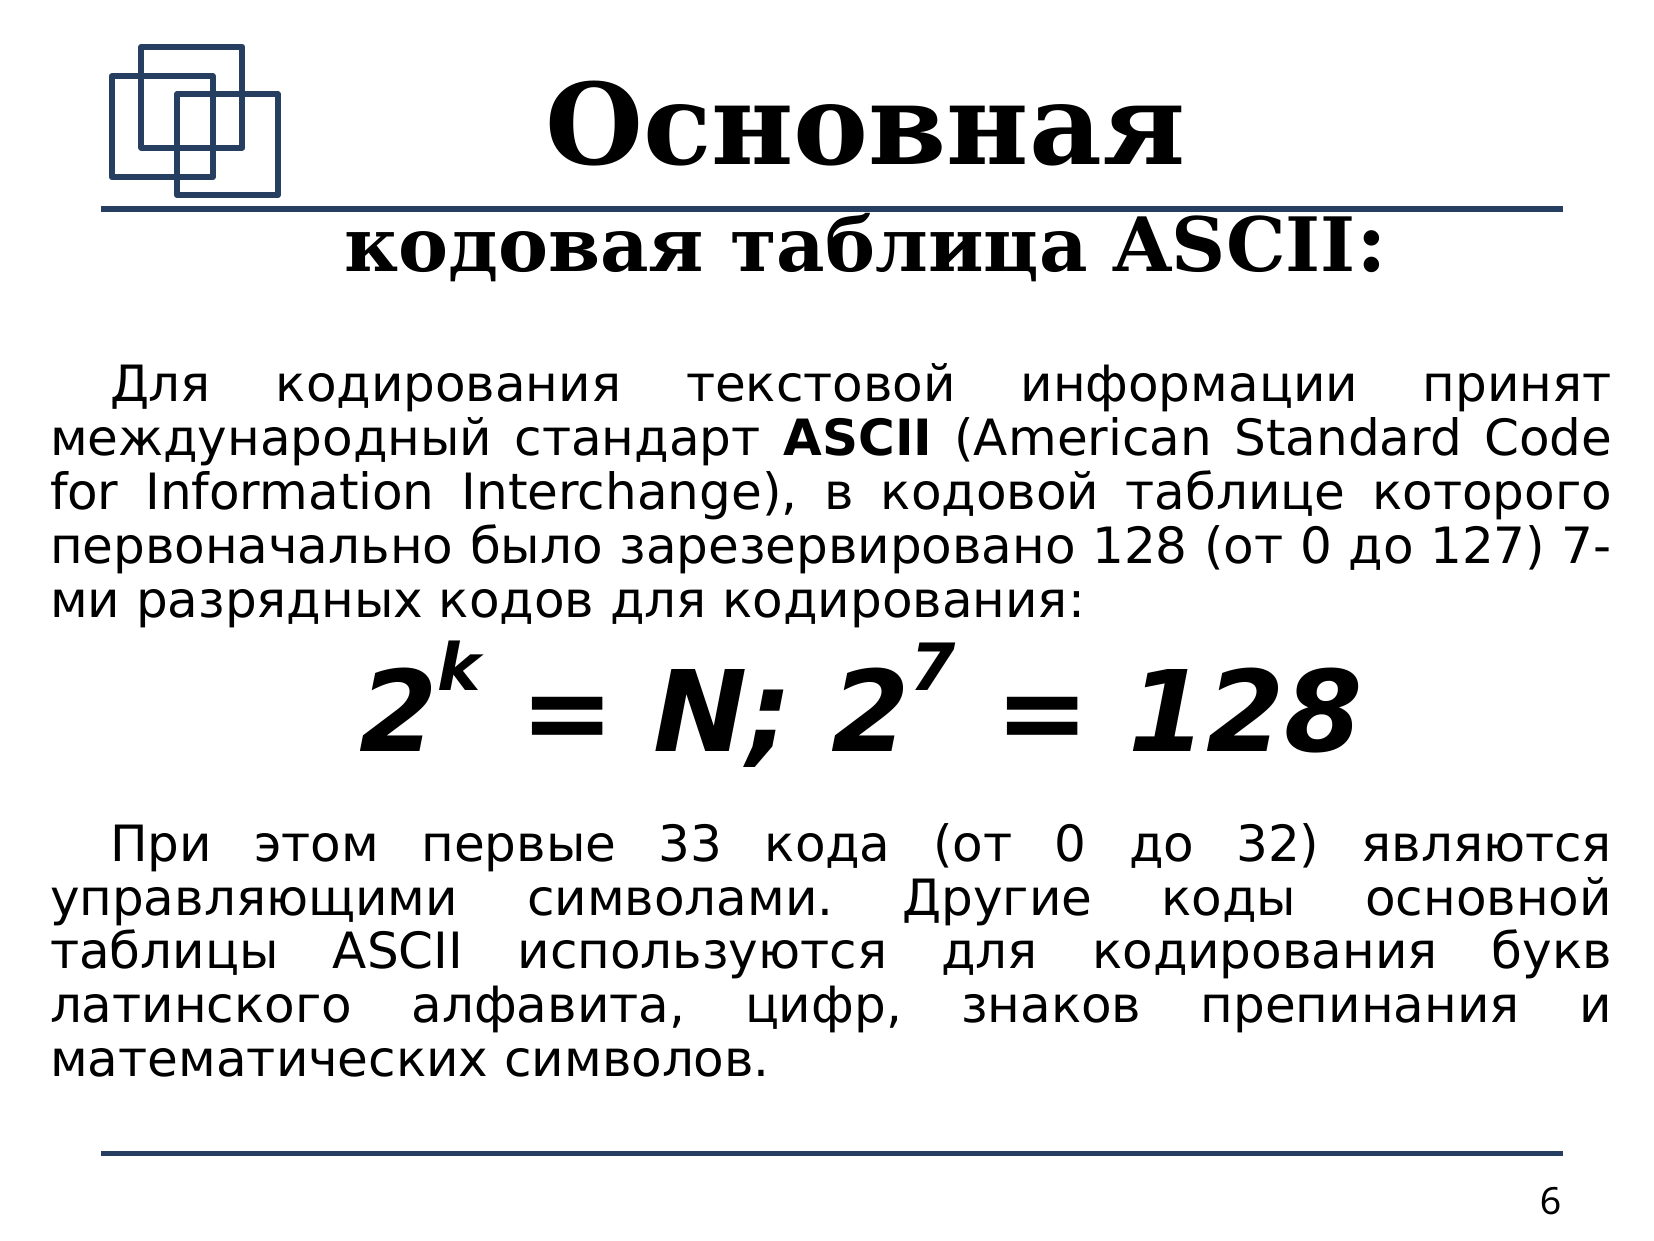

# Основная кодовая таблица ASCII:
Для кодирования текстовой информации принят международный стандарт ASCII (American Standard Code for Information Interchange), в кодовой таблице которого первоначально было зарезервировано 128 (от 0 до 127) 7-ми разрядных кодов для кодирования:
2k = N; 27 = 128
При этом первые 33 кода (от 0 до 32) являются управляющими символами. Другие коды основной таблицы ASCII используются для кодирования букв латинского алфавита, цифр, знаков препинания и математических символов.